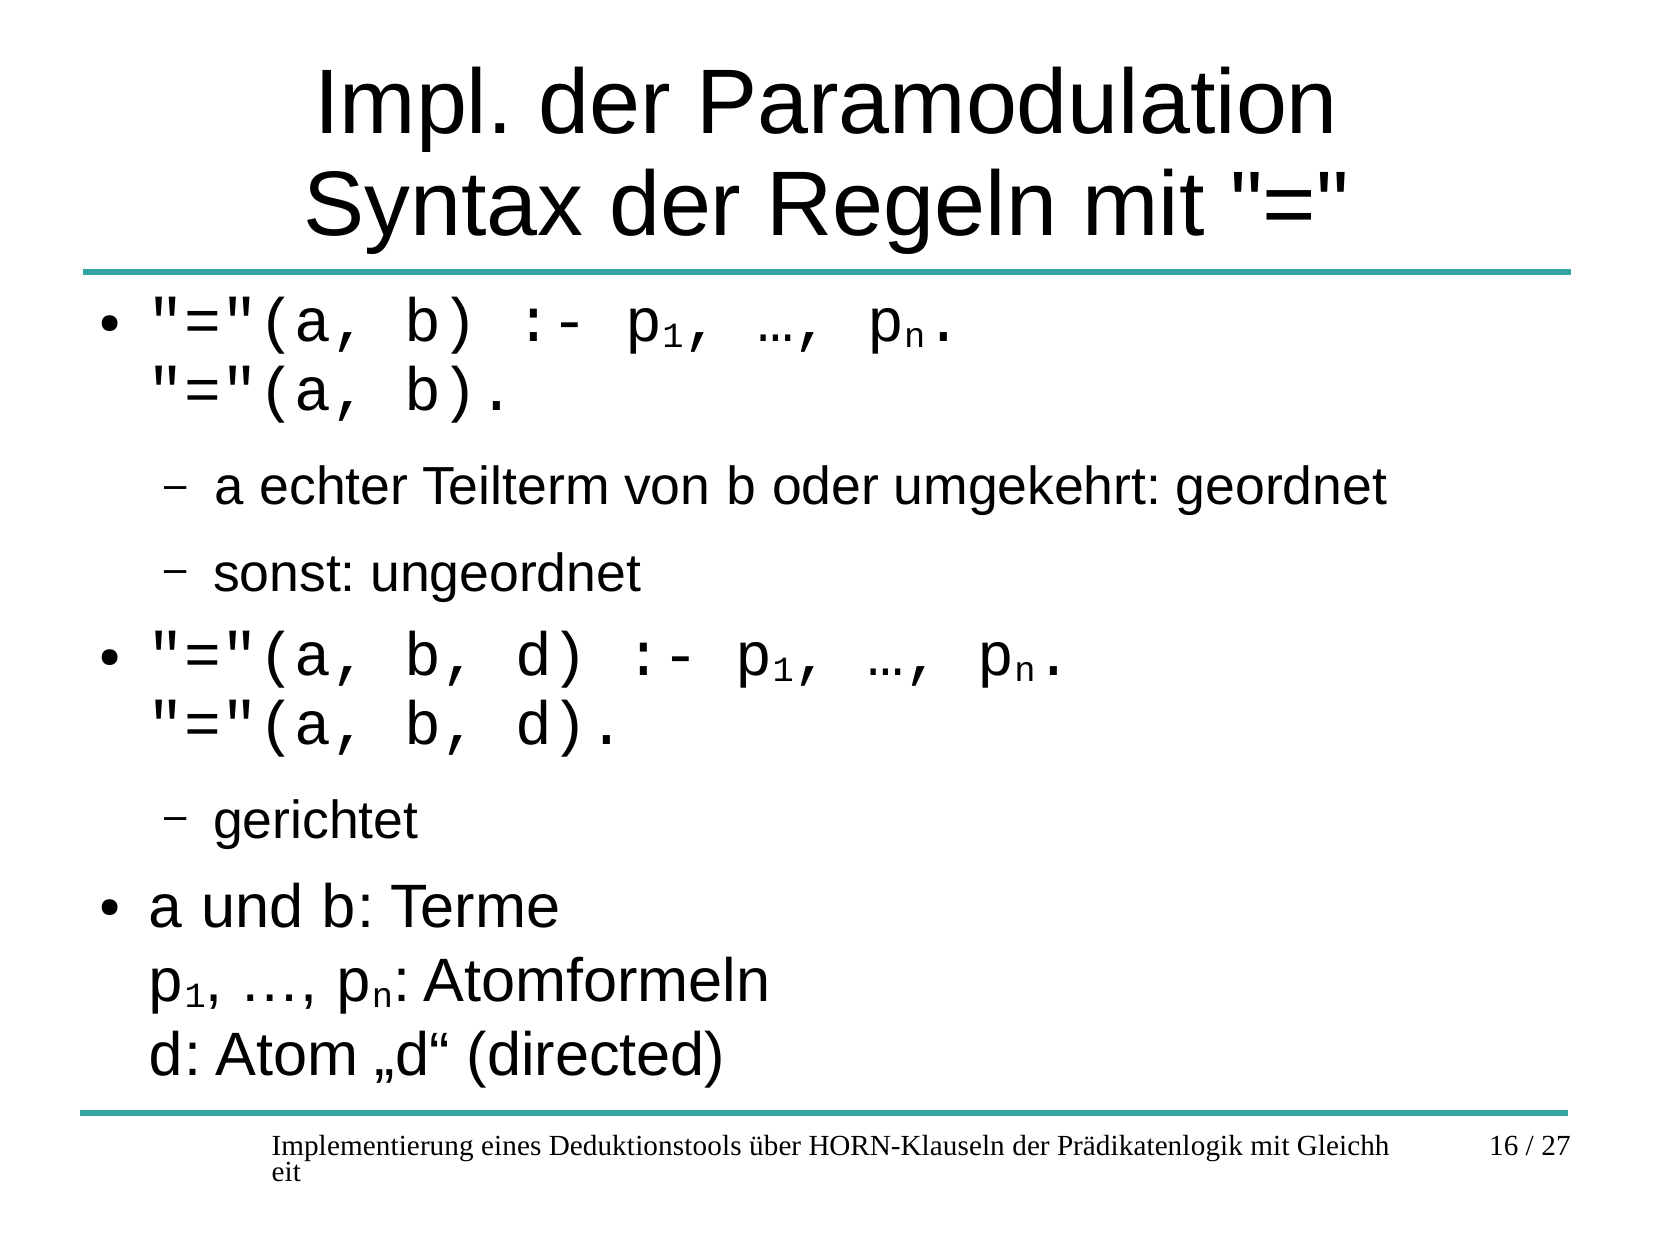

# Impl. der Paramodulation Syntax der Regeln mit "="
"="(a, b) :- p1, …, pn.
"="(a, b).
a echter Teilterm von b oder umgekehrt: geordnet
sonst: ungeordnet
"="(a, b, d) :- p1, …, pn.
"="(a, b, d).
gerichtet
a und b: Terme
p1, …, pn: Atomformeln
d: Atom „d“ (directed)
Implementierung eines Deduktionstools über HORN-Klauseln der Prädikatenlogik mit Gleichheit
16